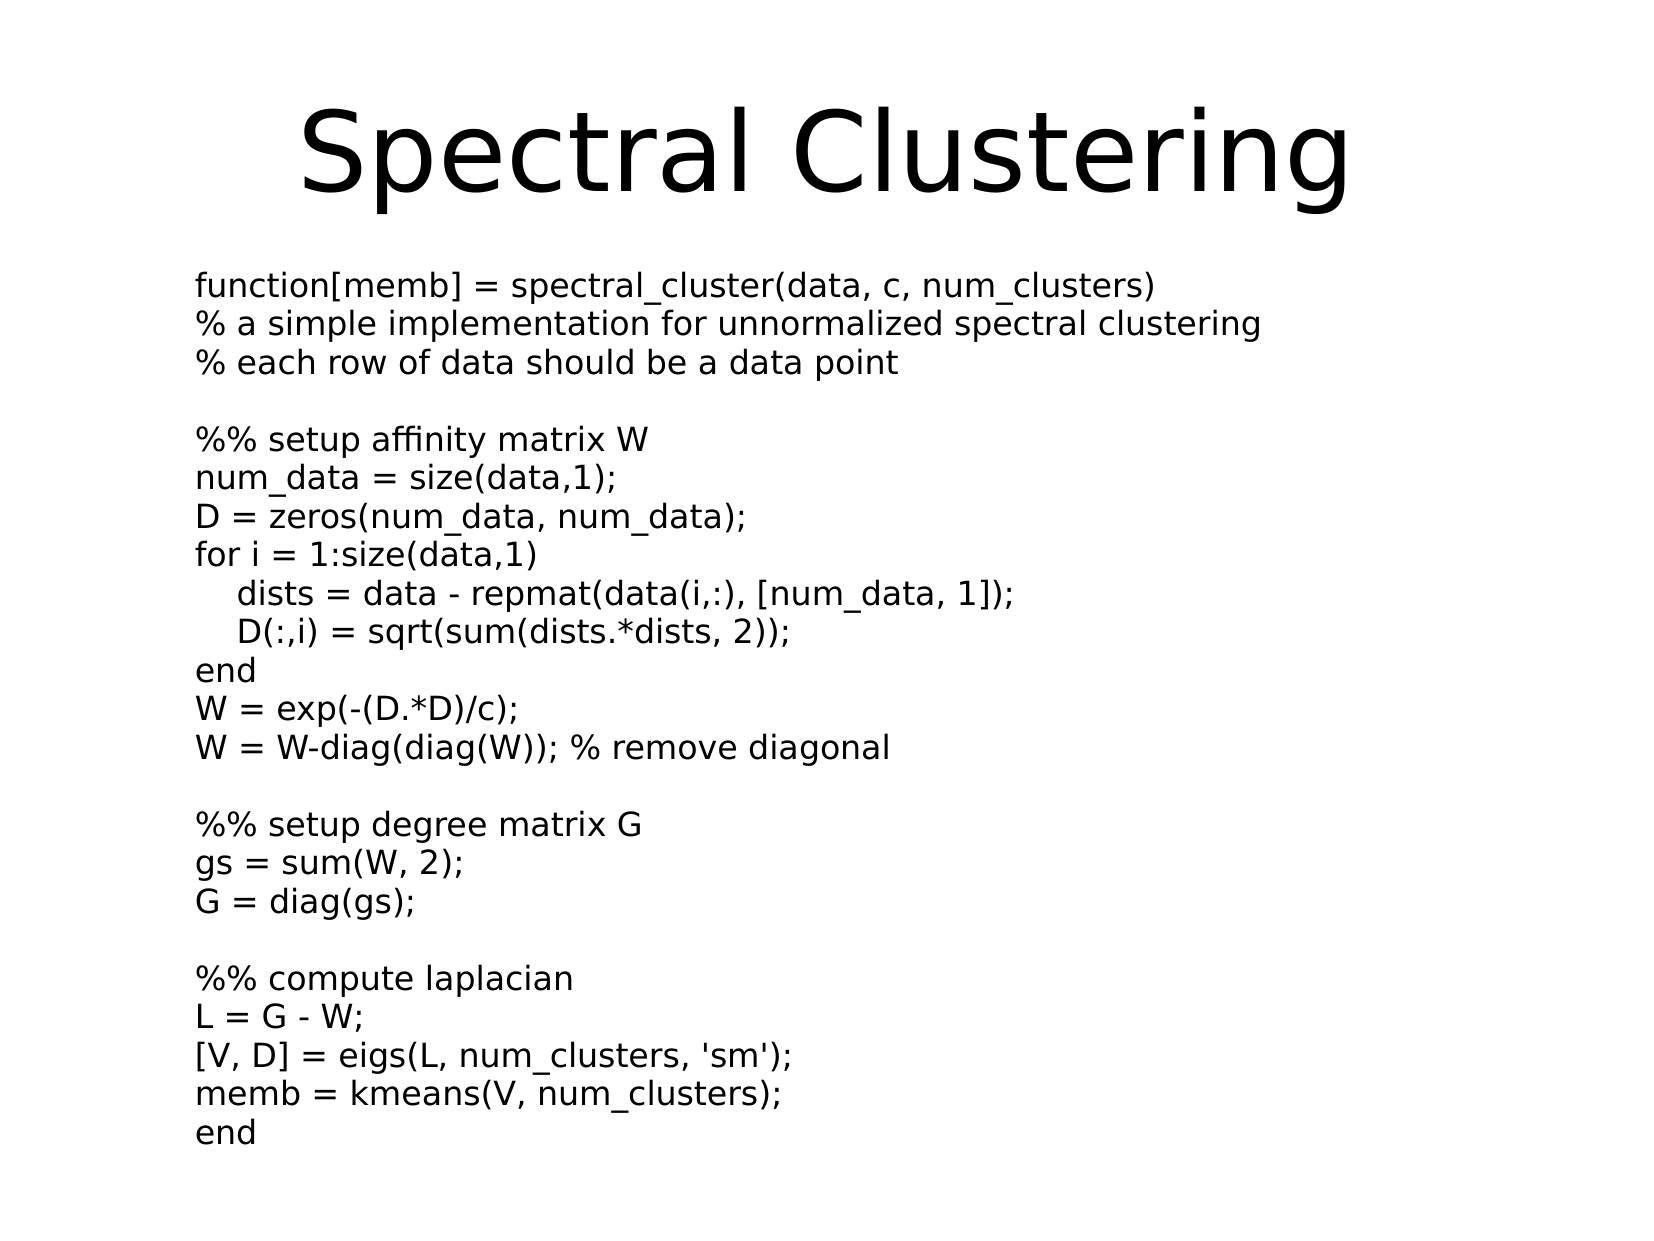

# Spectral Clustering
function[memb] = spectral_cluster(data, c, num_clusters)
% a simple implementation for unnormalized spectral clustering
% each row of data should be a data point
%% setup affinity matrix W
num_data = size(data,1);
D = zeros(num_data, num_data);
for i = 1:size(data,1)
 dists = data - repmat(data(i,:), [num_data, 1]);
 D(:,i) = sqrt(sum(dists.*dists, 2));
end
W = exp(-(D.*D)/c);
W = W-diag(diag(W)); % remove diagonal
%% setup degree matrix G
gs = sum(W, 2);
G = diag(gs);
%% compute laplacian
L = G - W;
[V, D] = eigs(L, num_clusters, 'sm');
memb = kmeans(V, num_clusters);
end